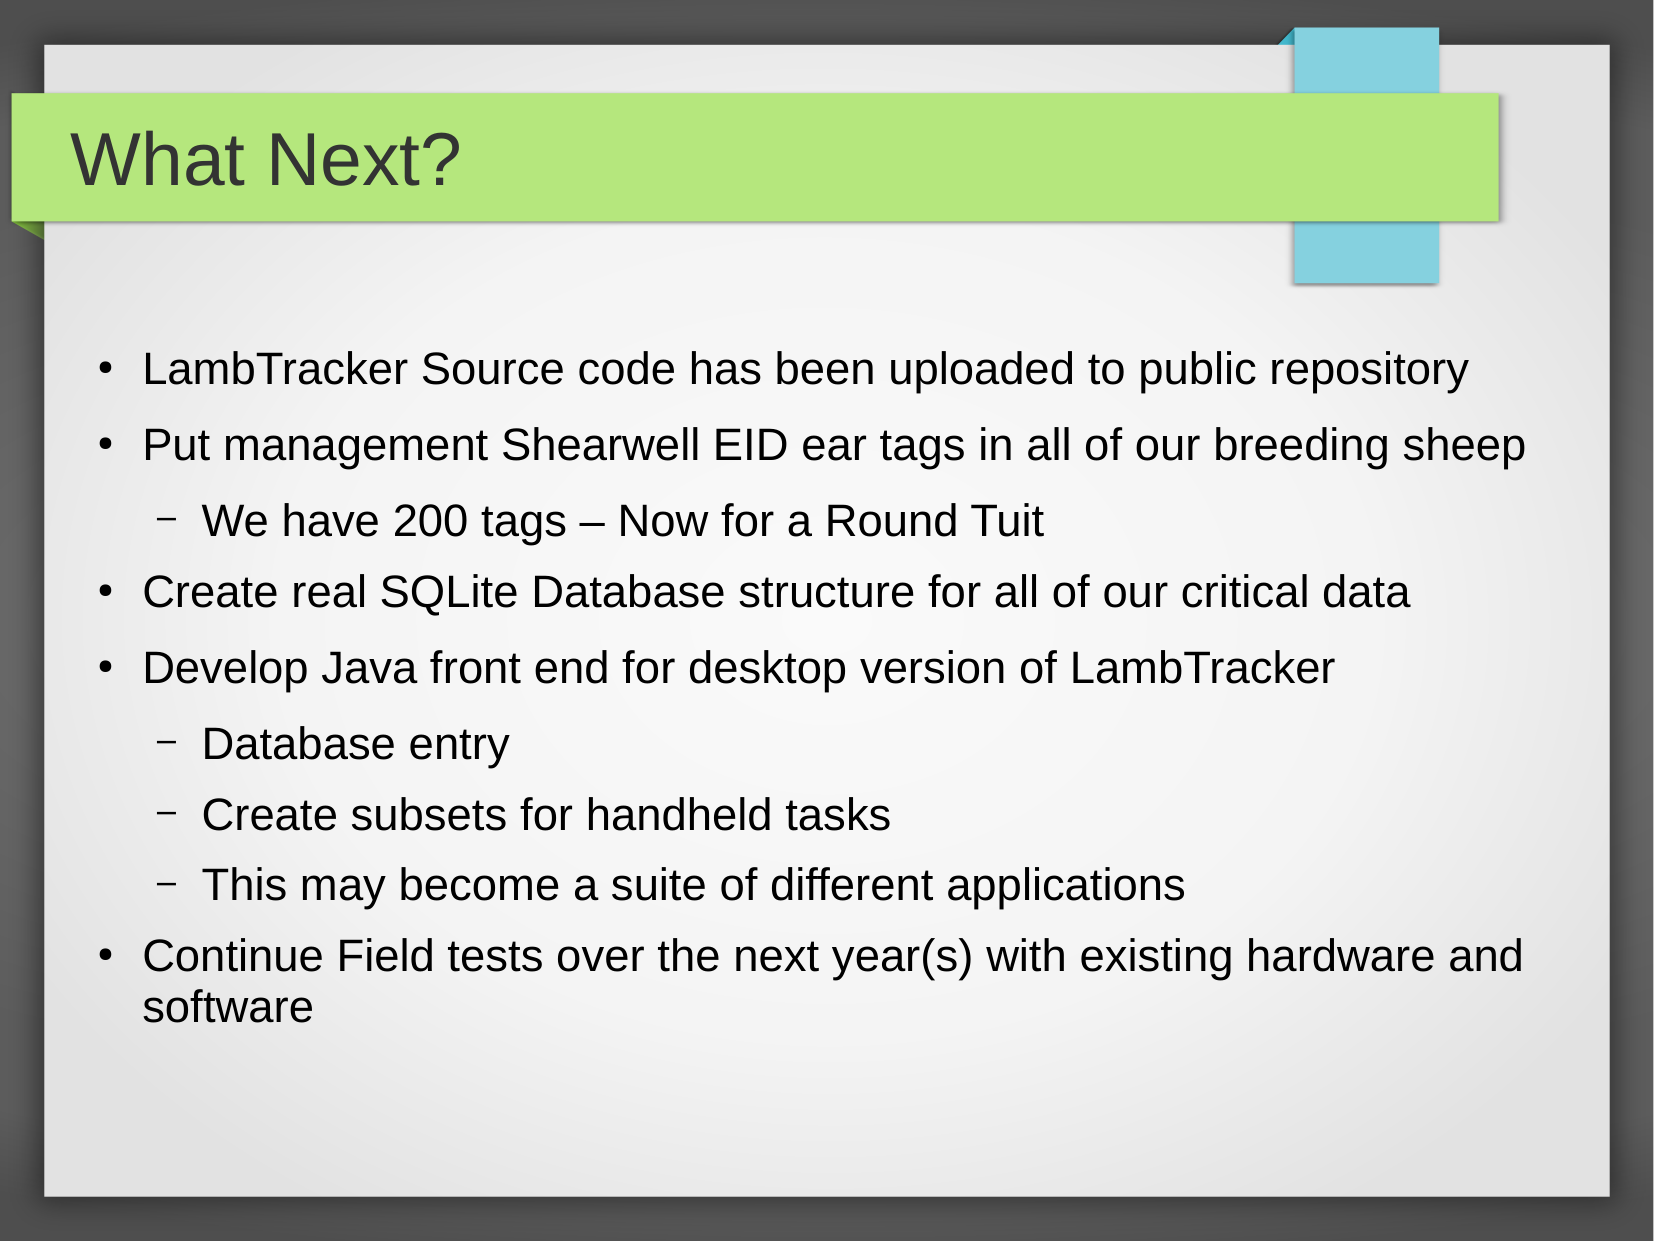

# What Next?
LambTracker Source code has been uploaded to public repository
Put management Shearwell EID ear tags in all of our breeding sheep
We have 200 tags – Now for a Round Tuit
Create real SQLite Database structure for all of our critical data
Develop Java front end for desktop version of LambTracker
Database entry
Create subsets for handheld tasks
This may become a suite of different applications
Continue Field tests over the next year(s) with existing hardware and software